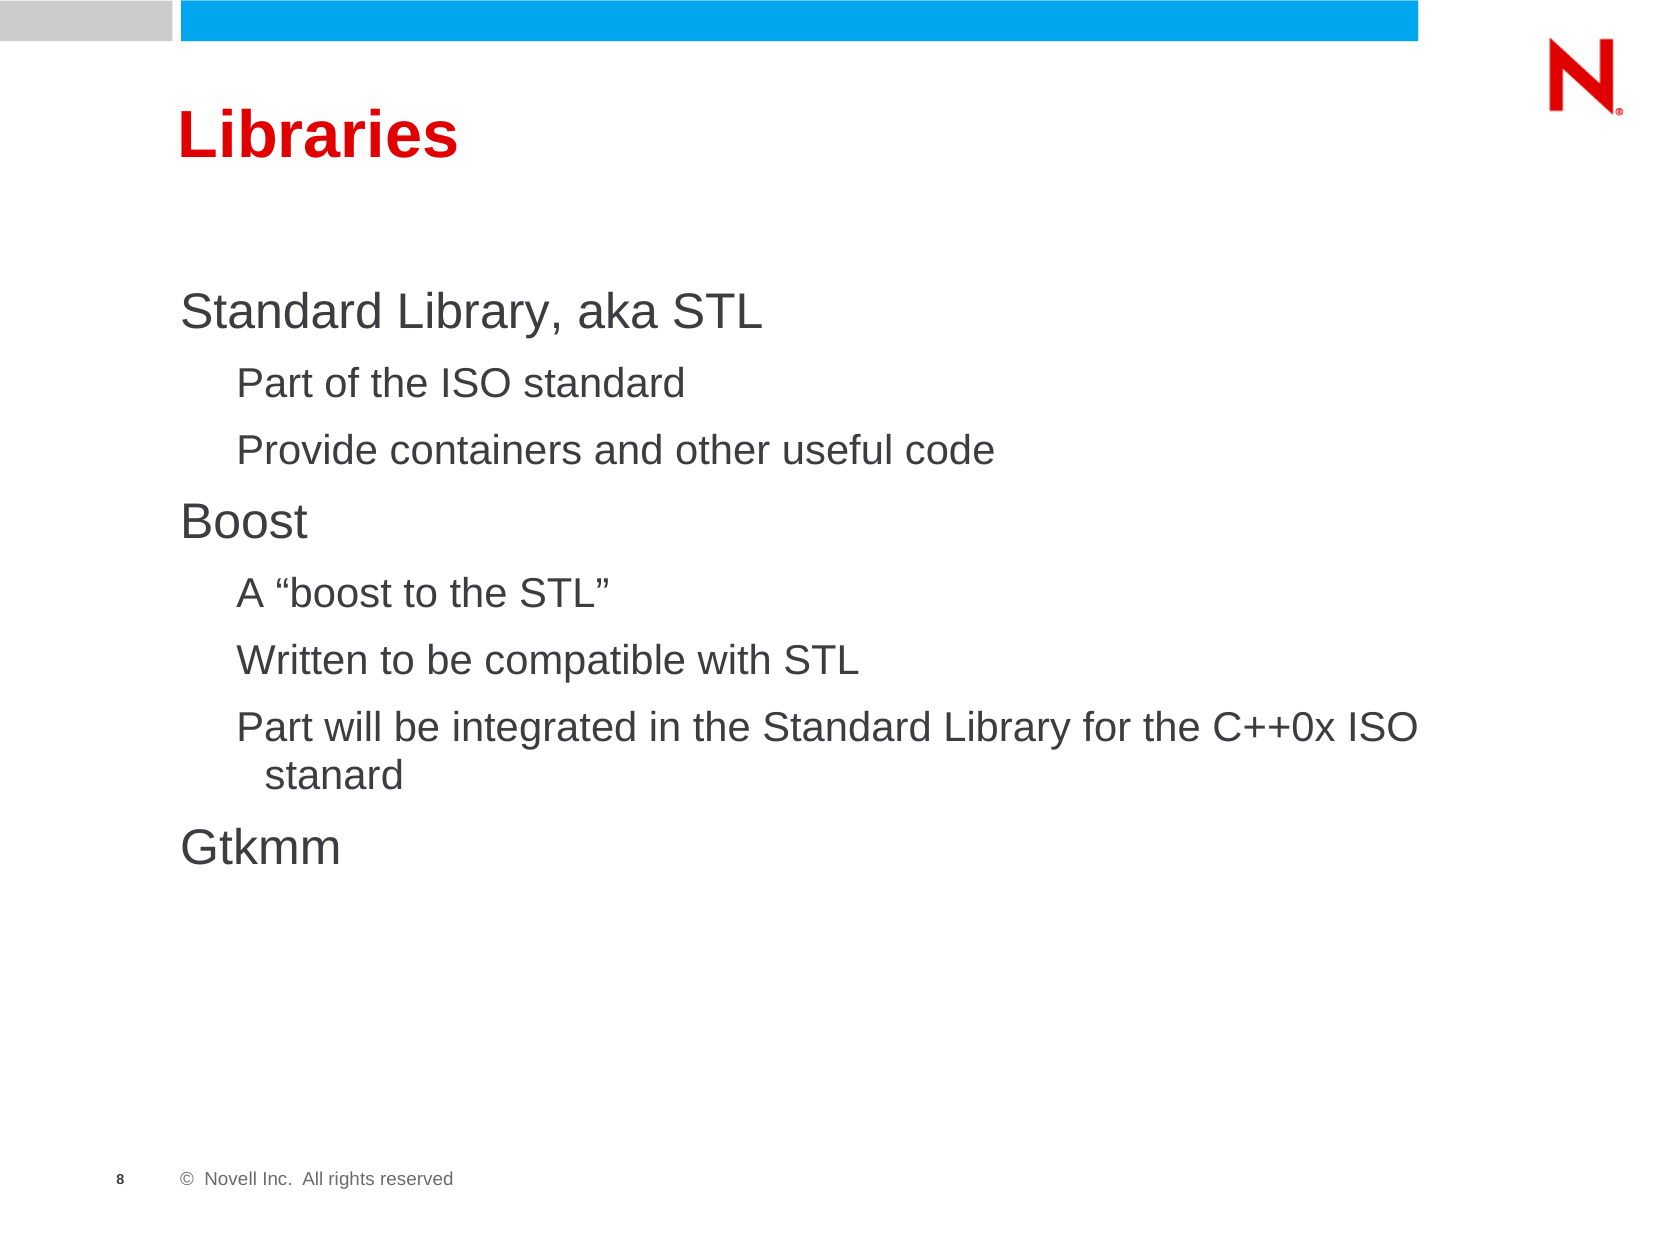

# Libraries
Standard Library, aka STL
Part of the ISO standard
Provide containers and other useful code
Boost
A “boost to the STL”
Written to be compatible with STL
Part will be integrated in the Standard Library for the C++0x ISO stanard
Gtkmm